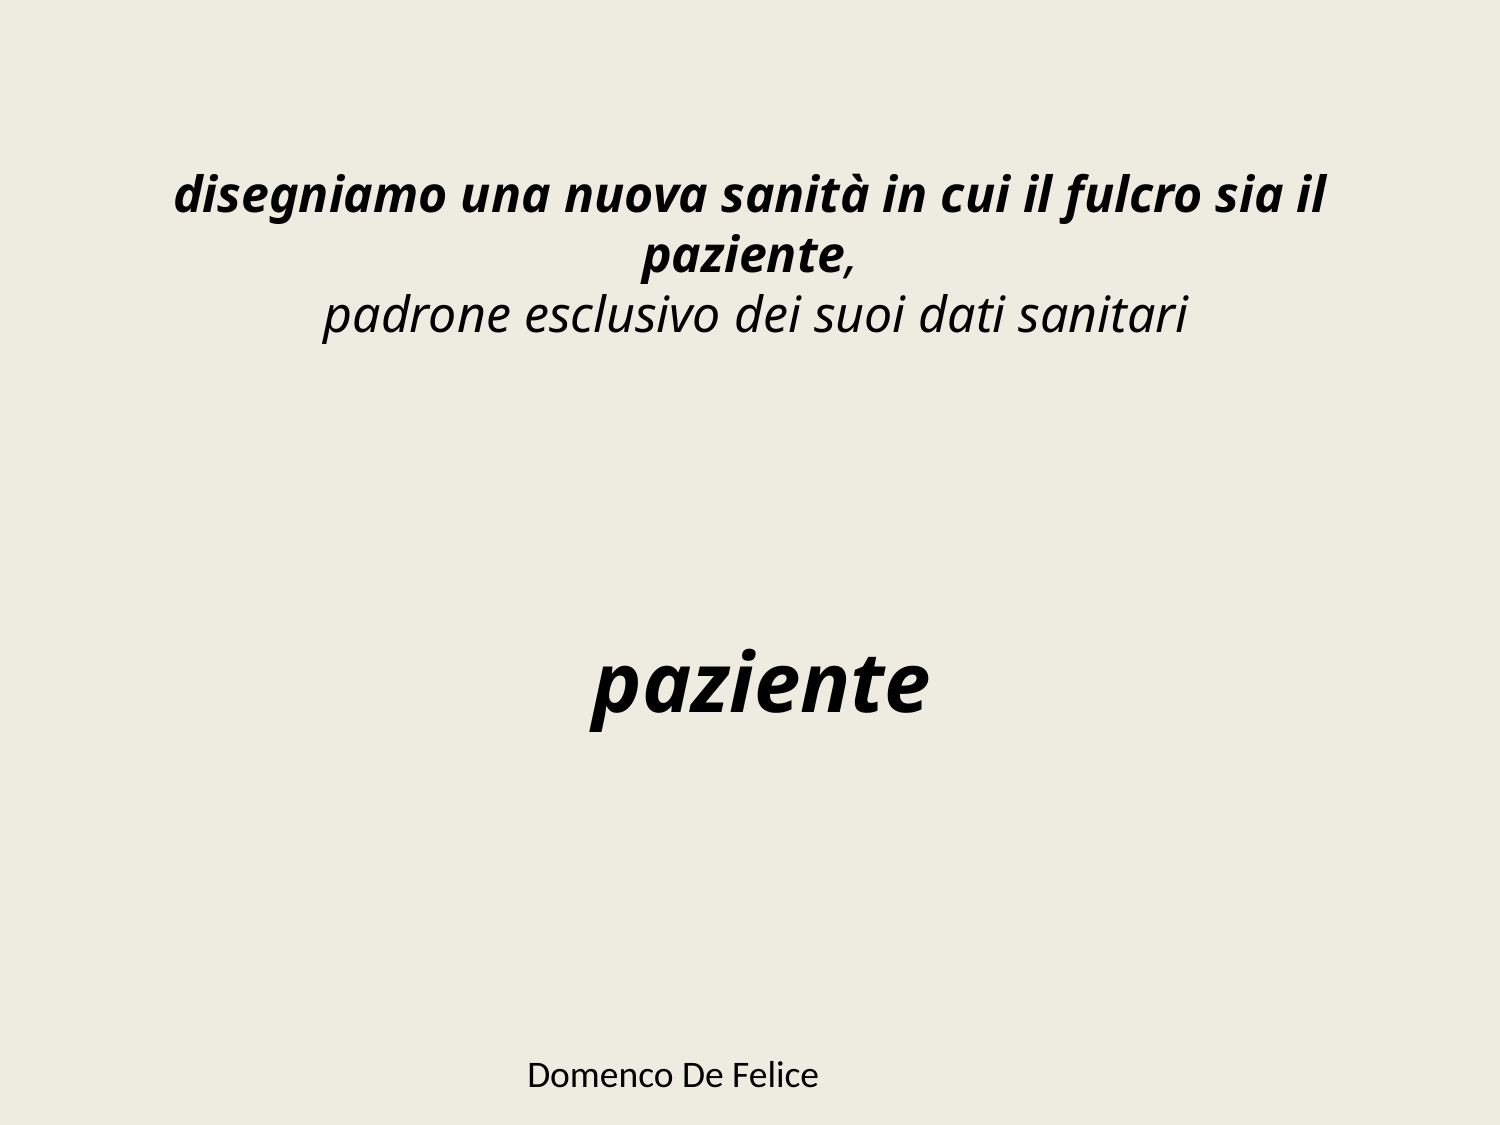

disegniamo una nuova sanità in cui il fulcro sia il paziente,
 padrone esclusivo dei suoi dati sanitari
salute
salute
salute
salute
salute
paziente
Domenco De Felice